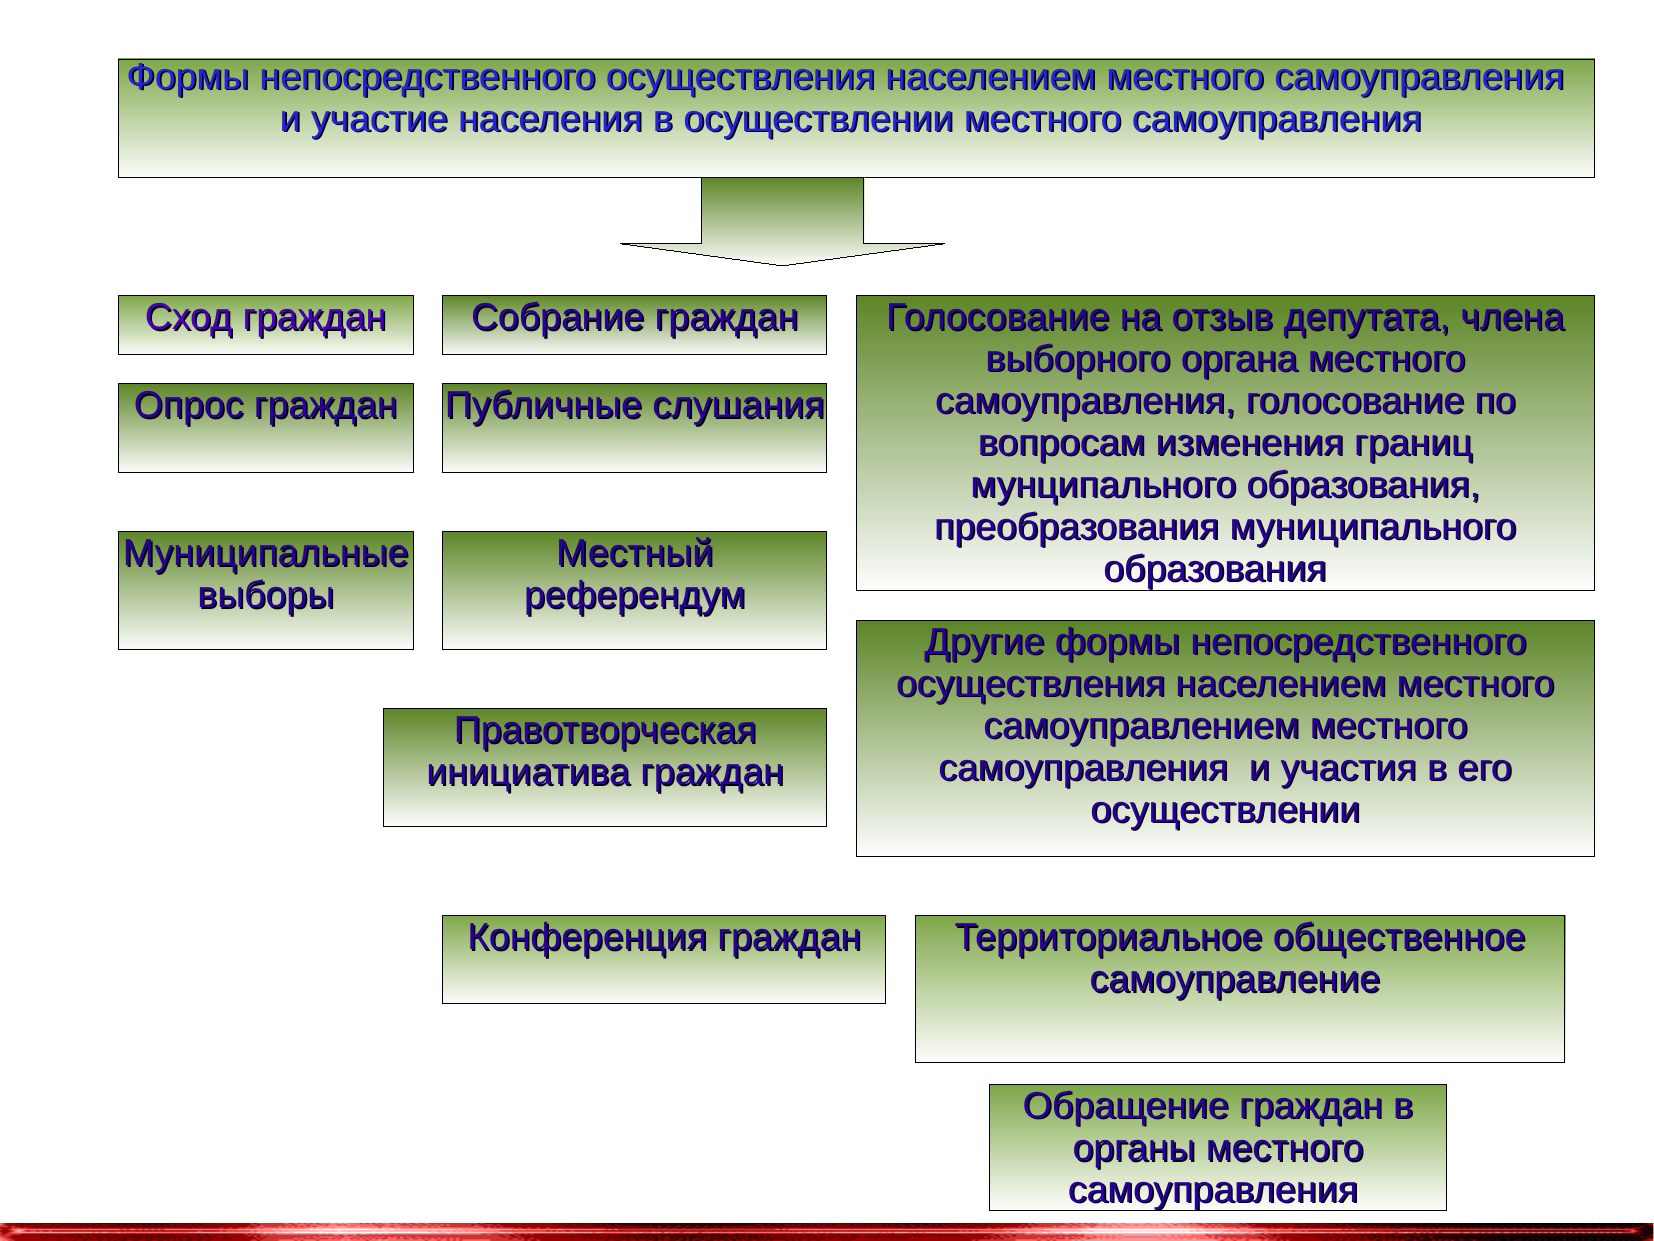

Формы непосредственного осуществления населением местного самоуправления
и участие населения в осуществлении местного самоуправления
Сход граждан
Собрание граждан
Голосование на отзыв депутата, члена выборного органа местного самоуправления, голосование по вопросам изменения границ мунципального образования, преобразования муниципального образования
Опрос граждан
Публичные слушания
Местный референдум
Муниципальные
выборы
Другие формы непосредственного осуществления населением местного самоуправлением местного самоуправления и участия в его осуществлении
Правотворческая инициатива граждан
Конференция граждан
Территориальное общественное самоуправление
Обращение граждан в органы местного самоуправления